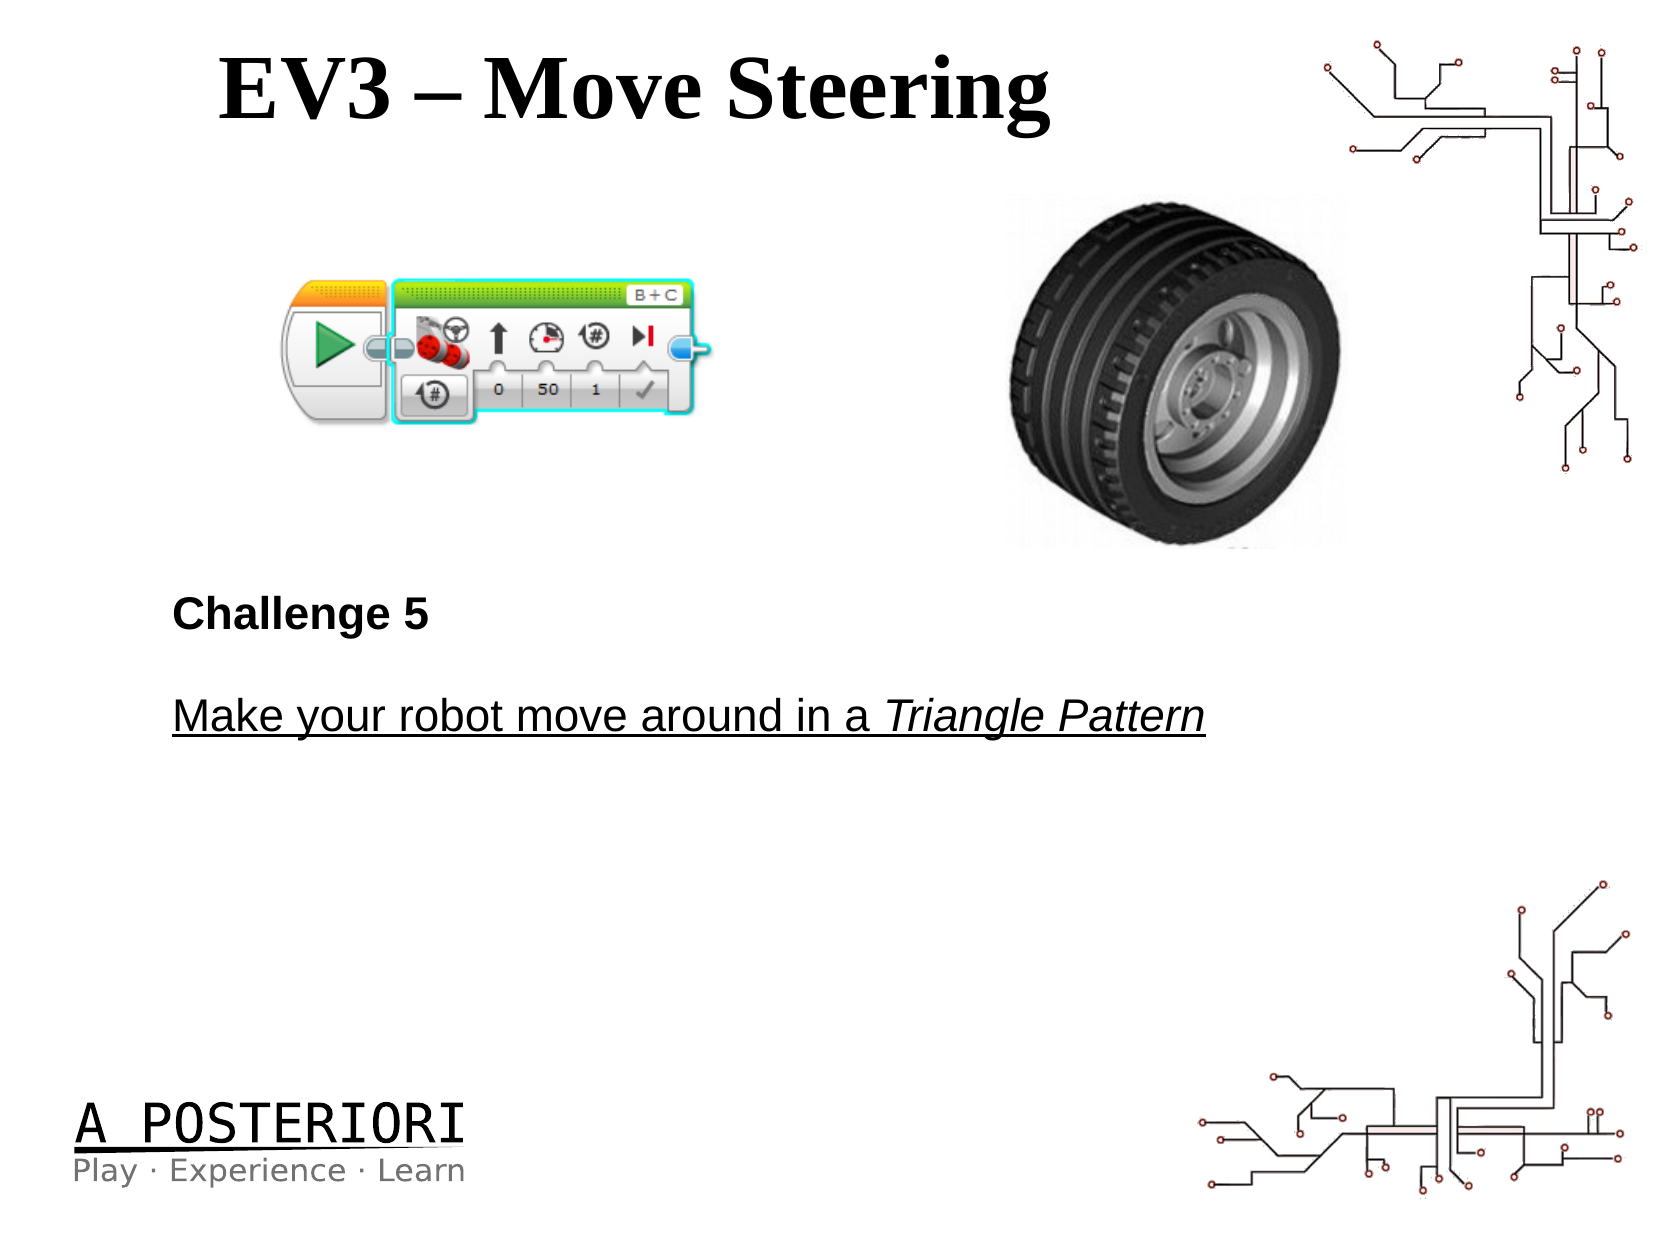

# EV3 – Move Steering
Challenge 5
Make your robot move around in a Triangle Pattern